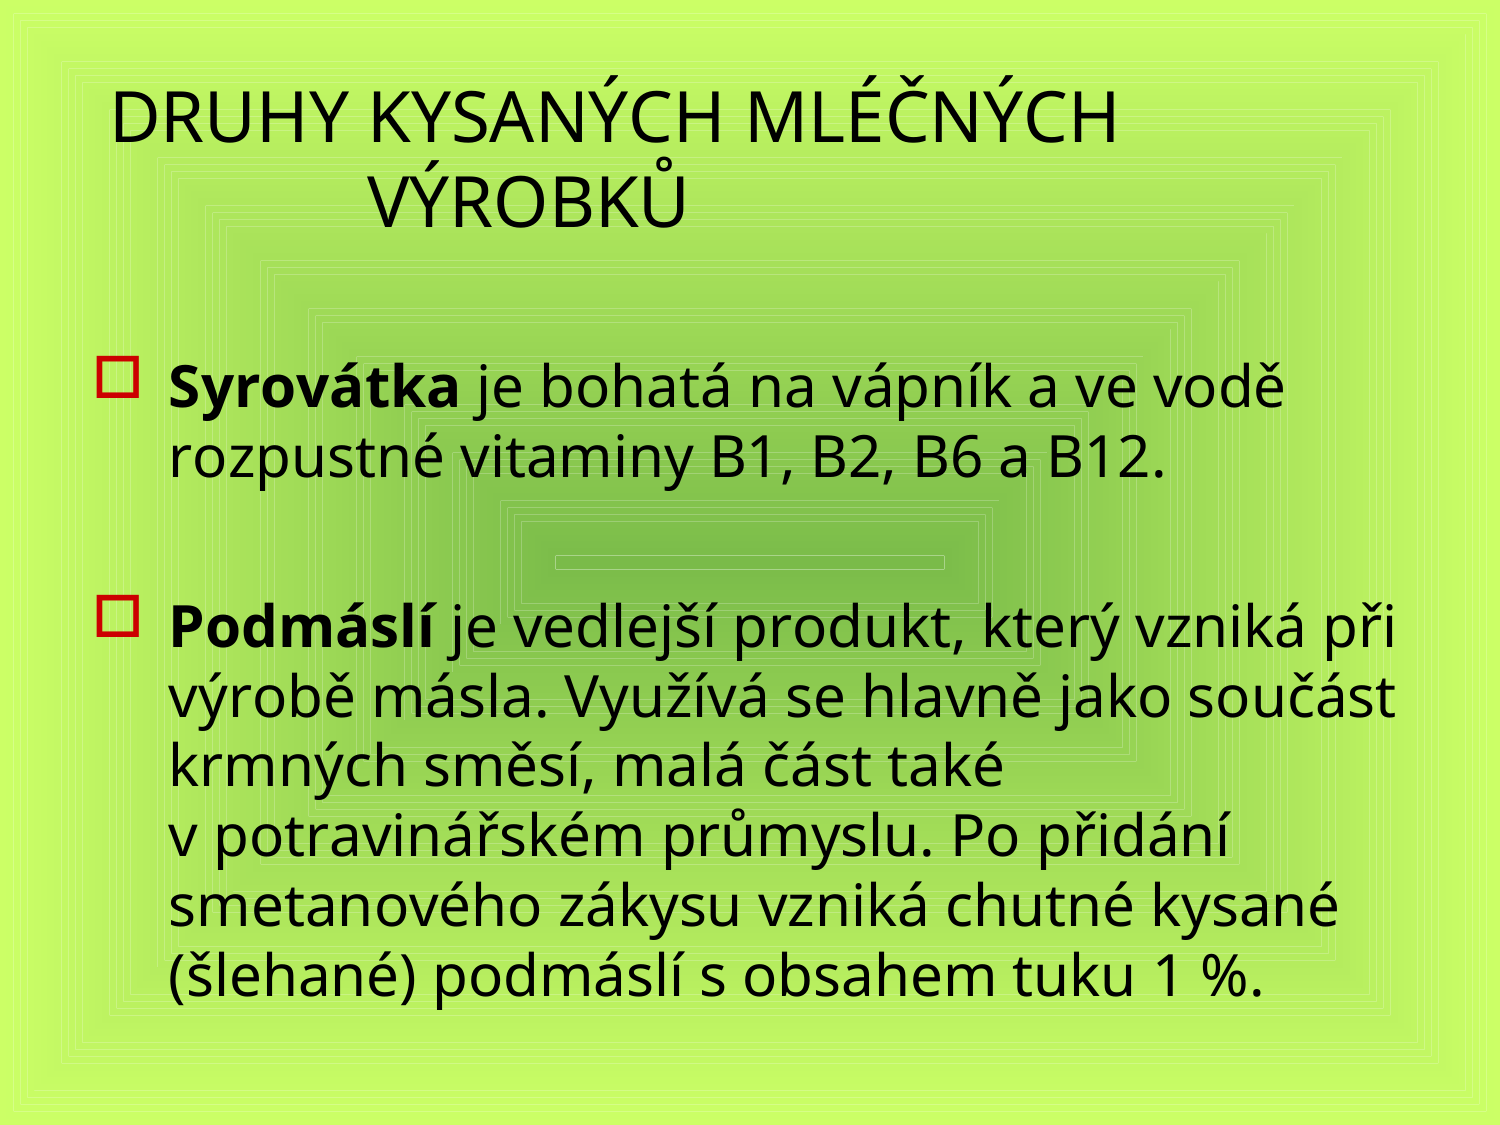

# DRUHY KYSANÝCH MLÉČNÝCH VÝROBKŮ
Syrovátka je bohatá na vápník a ve vodě rozpustné vitaminy B1, B2, B6 a B12.
Podmáslí je vedlejší produkt, který vzniká při výrobě másla. Využívá se hlavně jako součást krmných směsí, malá část také
v potravinářském průmyslu. Po přidání smetanového zákysu vzniká chutné kysané (šlehané) podmáslí s obsahem tuku 1 %.